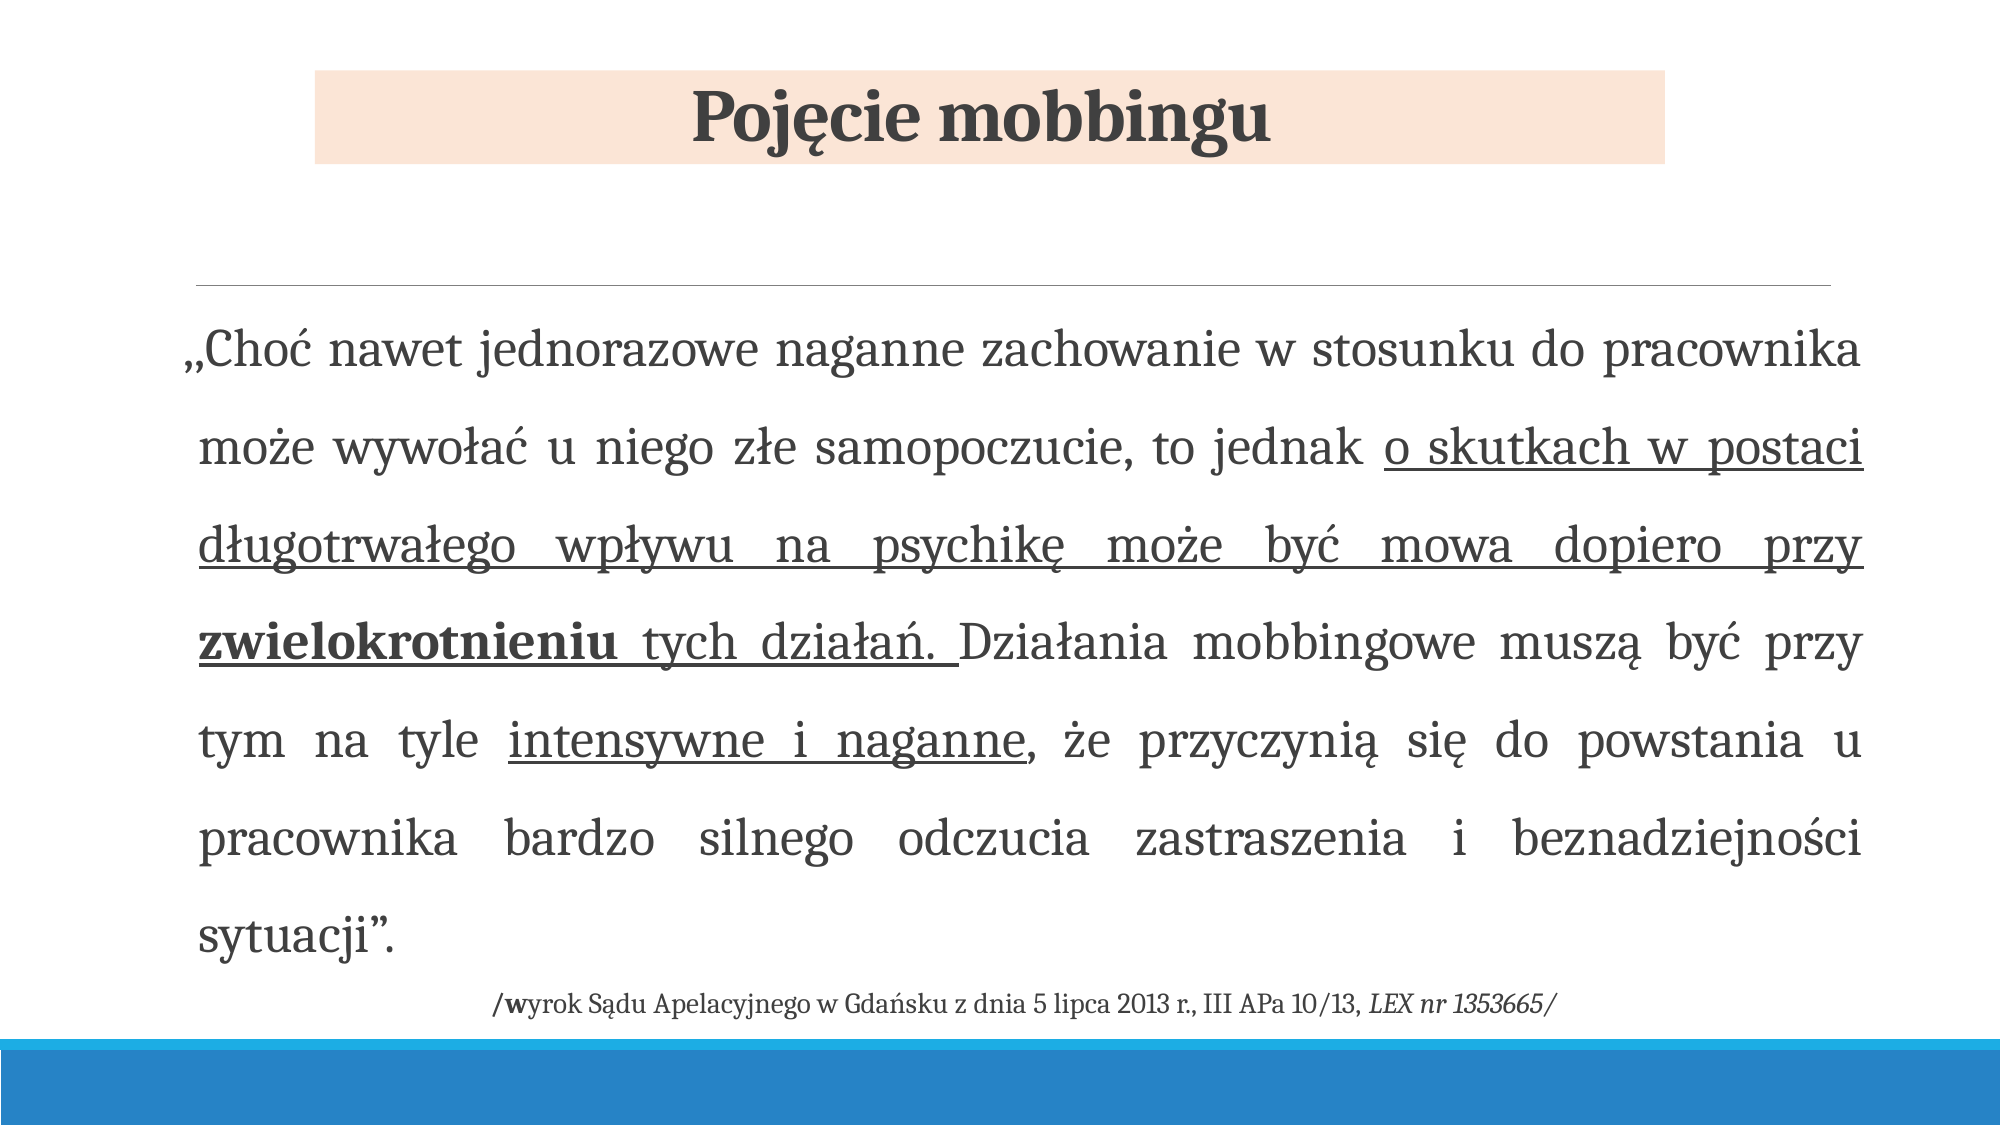

# Pojęcie mobbingu
,,Choć nawet jednorazowe naganne zachowanie w stosunku do pracownika może wywołać u niego złe samopoczucie, to jednak o skutkach w postaci długotrwałego wpływu na psychikę może być mowa dopiero przy zwielokrotnieniu tych działań. Działania mobbingowe muszą być przy tym na tyle intensywne i naganne, że przyczynią się do powstania u pracownika bardzo silnego odczucia zastraszenia i beznadziejności sytuacji”.
/wyrok Sądu Apelacyjnego w Gdańsku z dnia 5 lipca 2013 r., III APa 10/13, LEX nr 1353665/